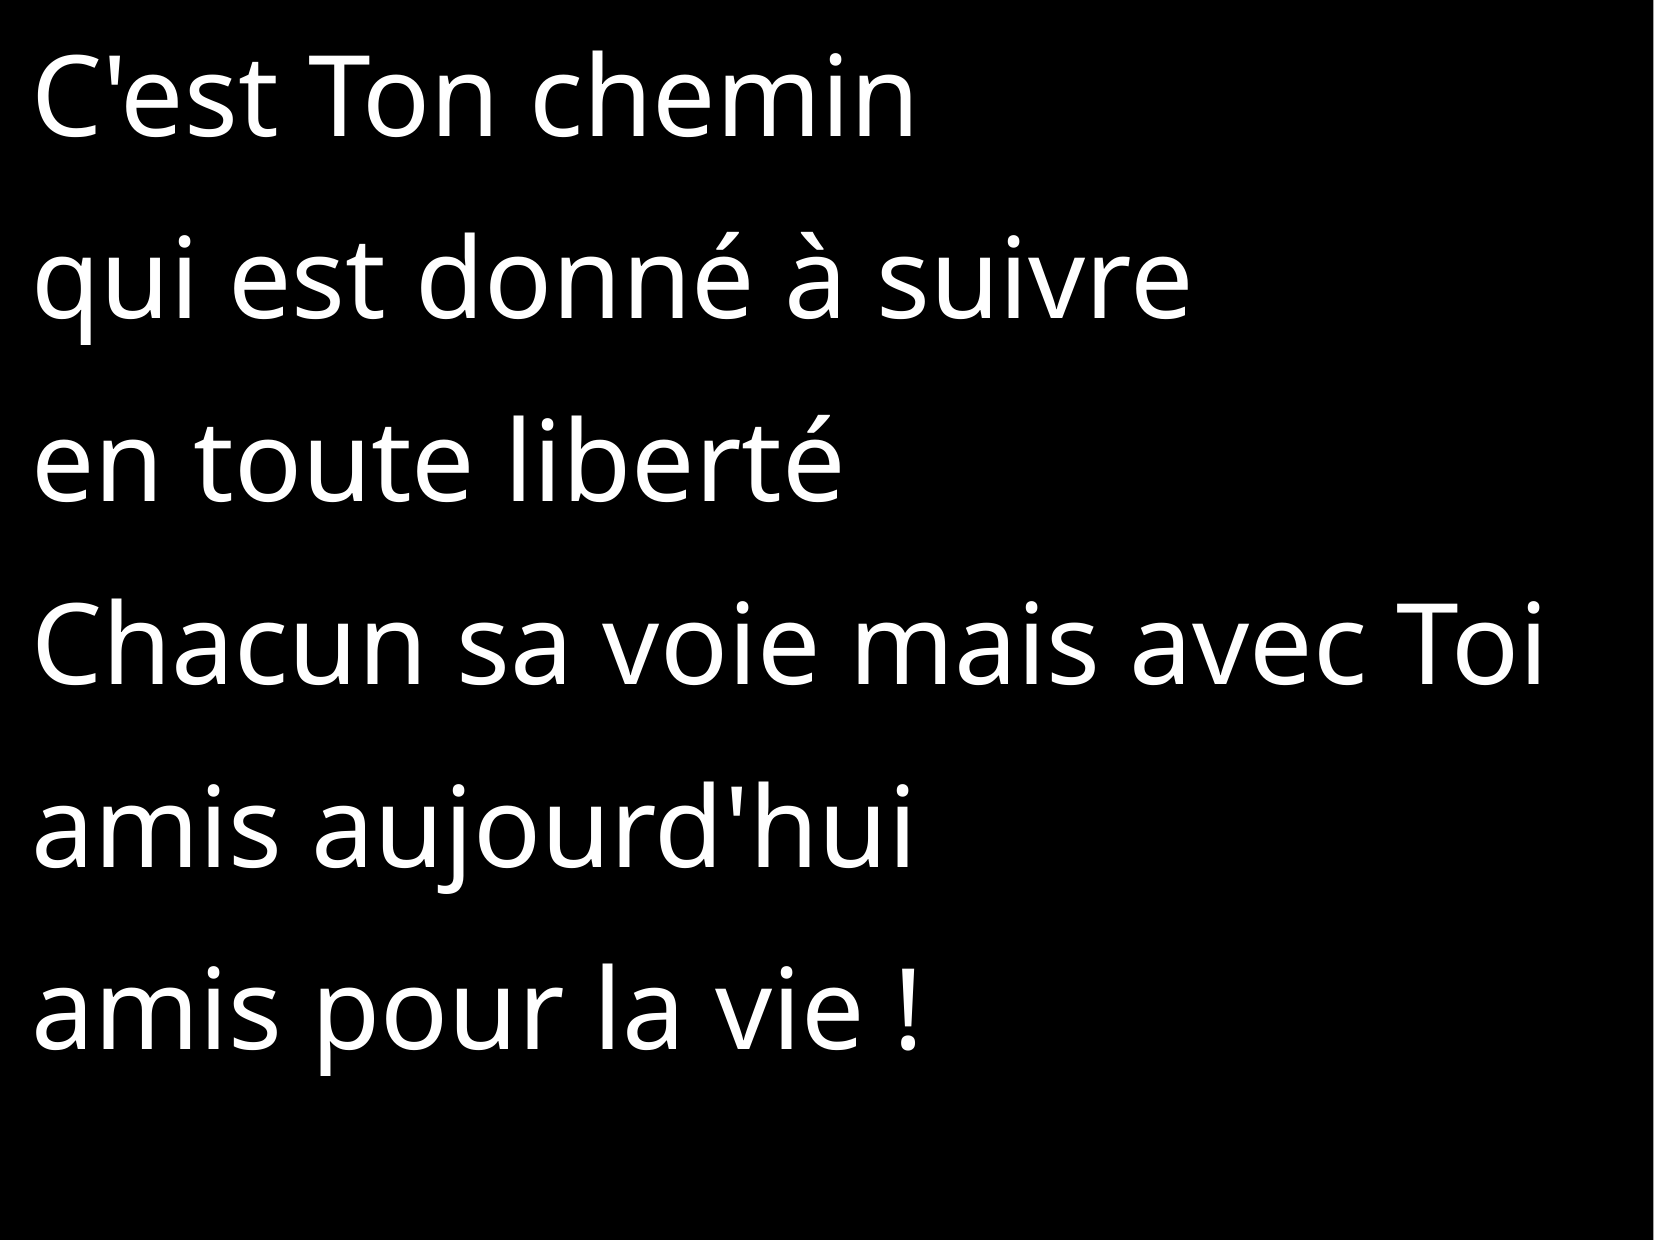

# C'est Ton chemin
qui est donné à suivre
en toute liberté
Chacun sa voie mais avec Toi
amis aujourd'hui
amis pour la vie !